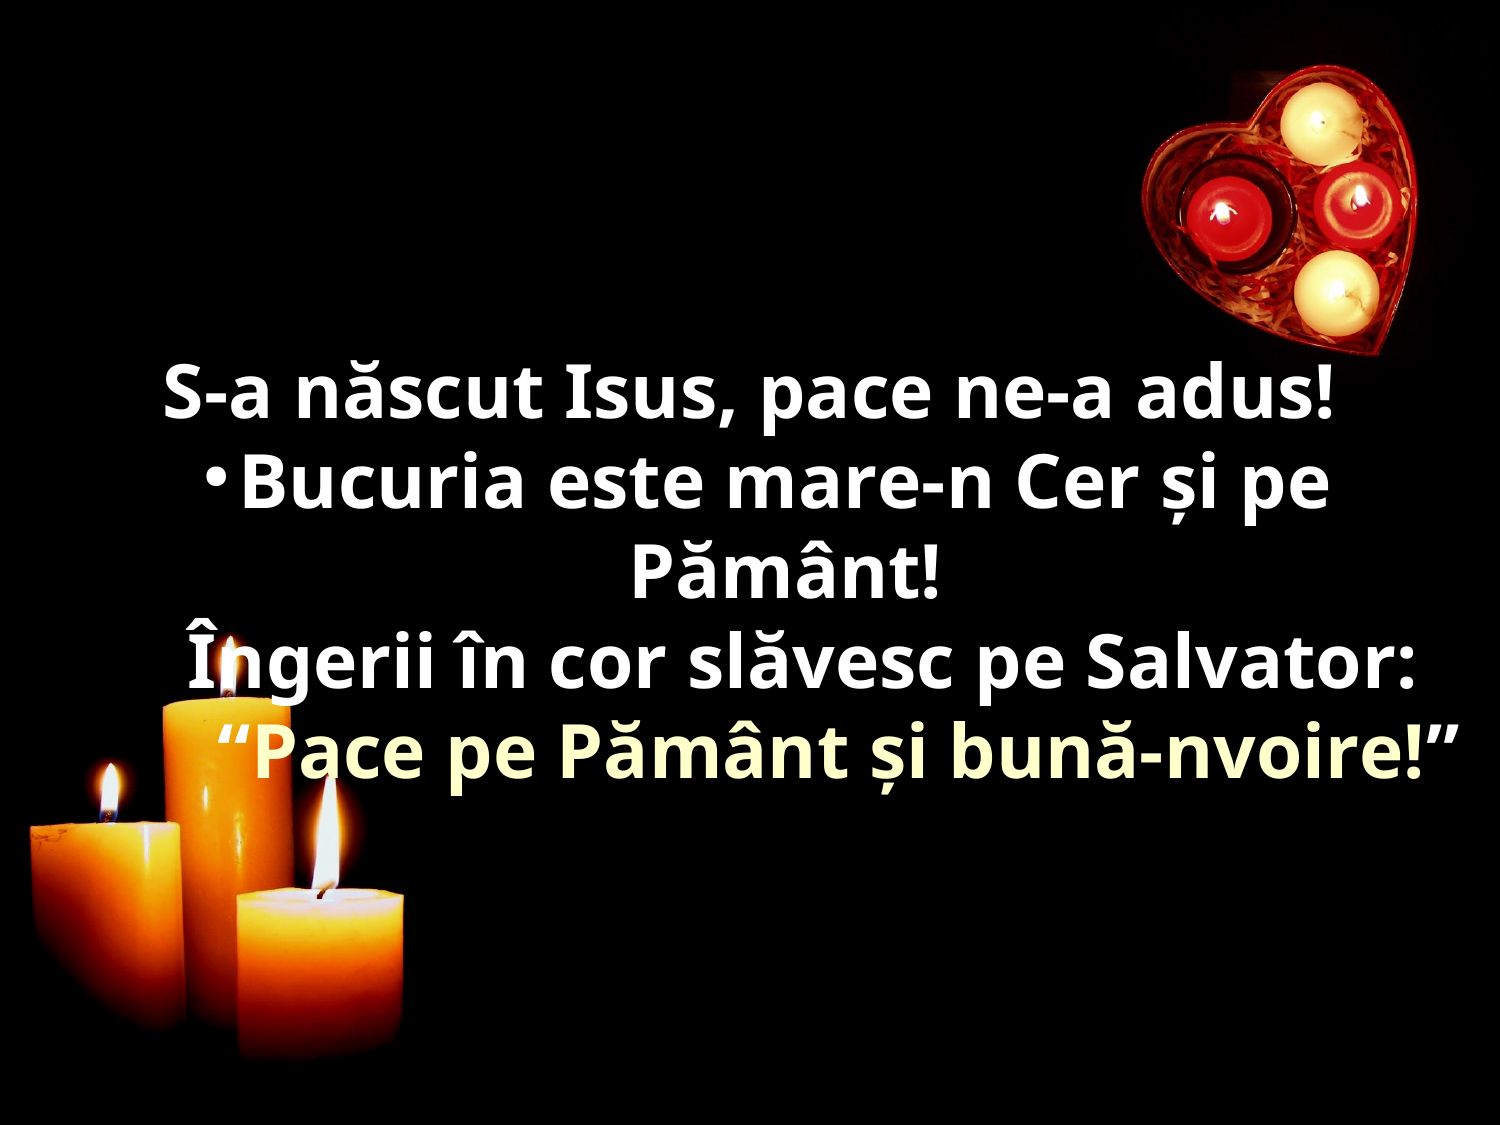

# S-a născut Isus, pace ne-a adus!
Bucuria este mare-n Cer şi pe Pământ!
Îngerii în cor slăvesc pe Salvator:
“Pace pe Pământ şi bună-nvoire!”